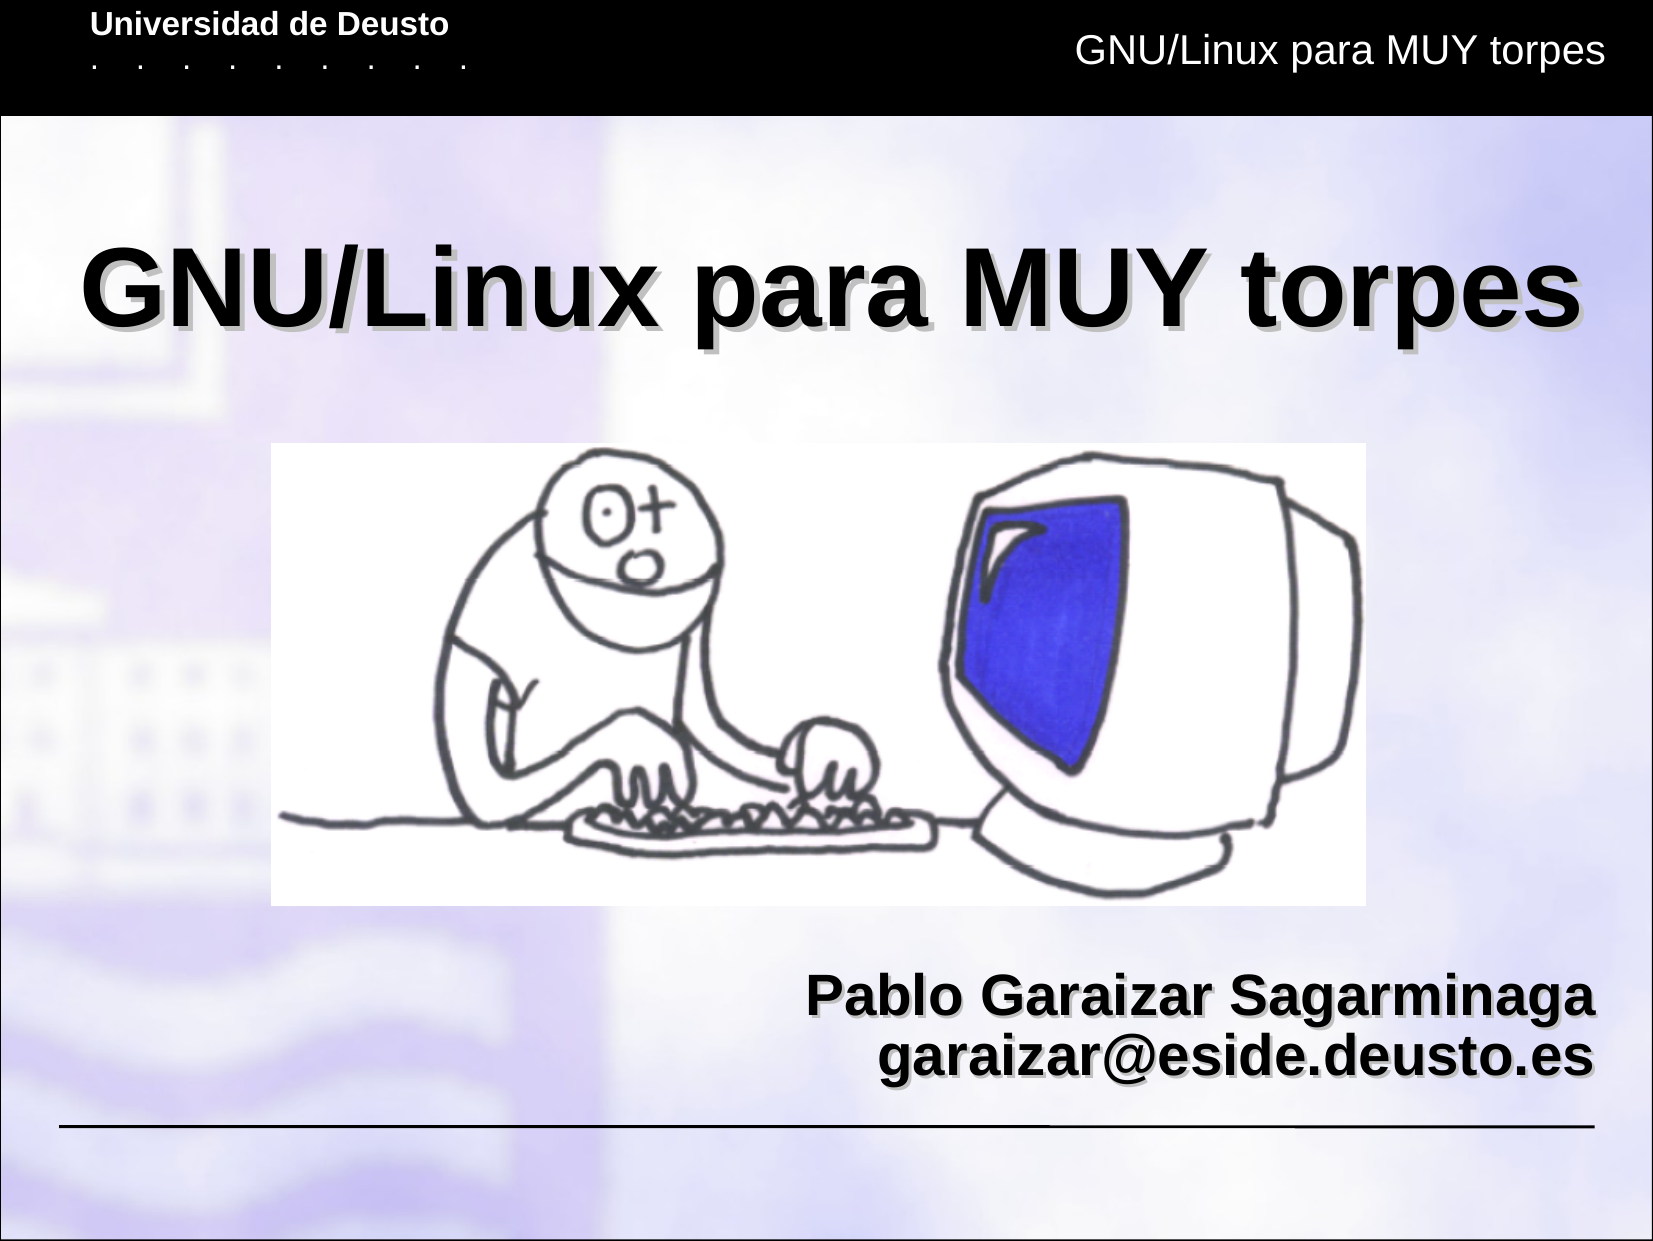

# GNU/Linux para MUY torpes
Pablo Garaizar Sagarminaga
garaizar@eside.deusto.es